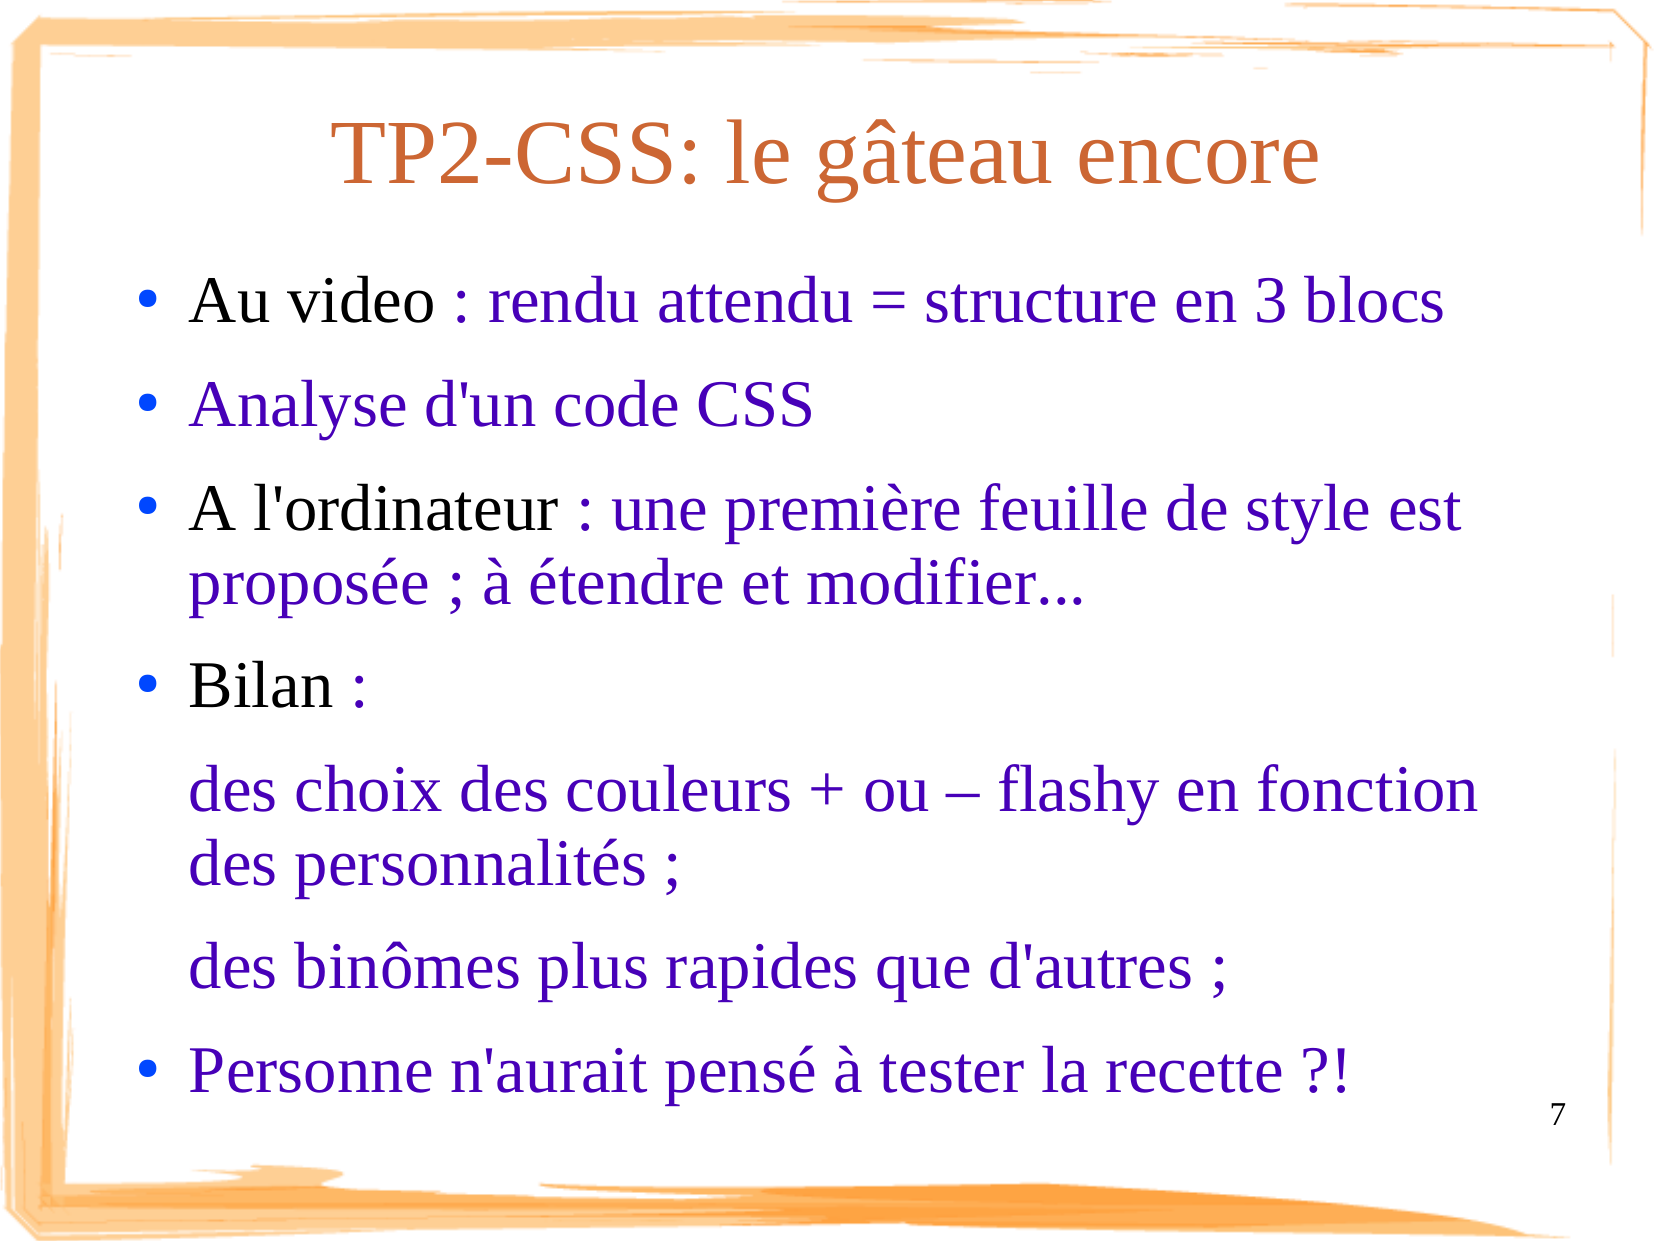

# TP2-CSS: le gâteau encore
Au video : rendu attendu = structure en 3 blocs
Analyse d'un code CSS
A l'ordinateur : une première feuille de style est proposée ; à étendre et modifier...
Bilan :
des choix des couleurs + ou – flashy en fonction des personnalités ;
des binômes plus rapides que d'autres ;
Personne n'aurait pensé à tester la recette ?!
7